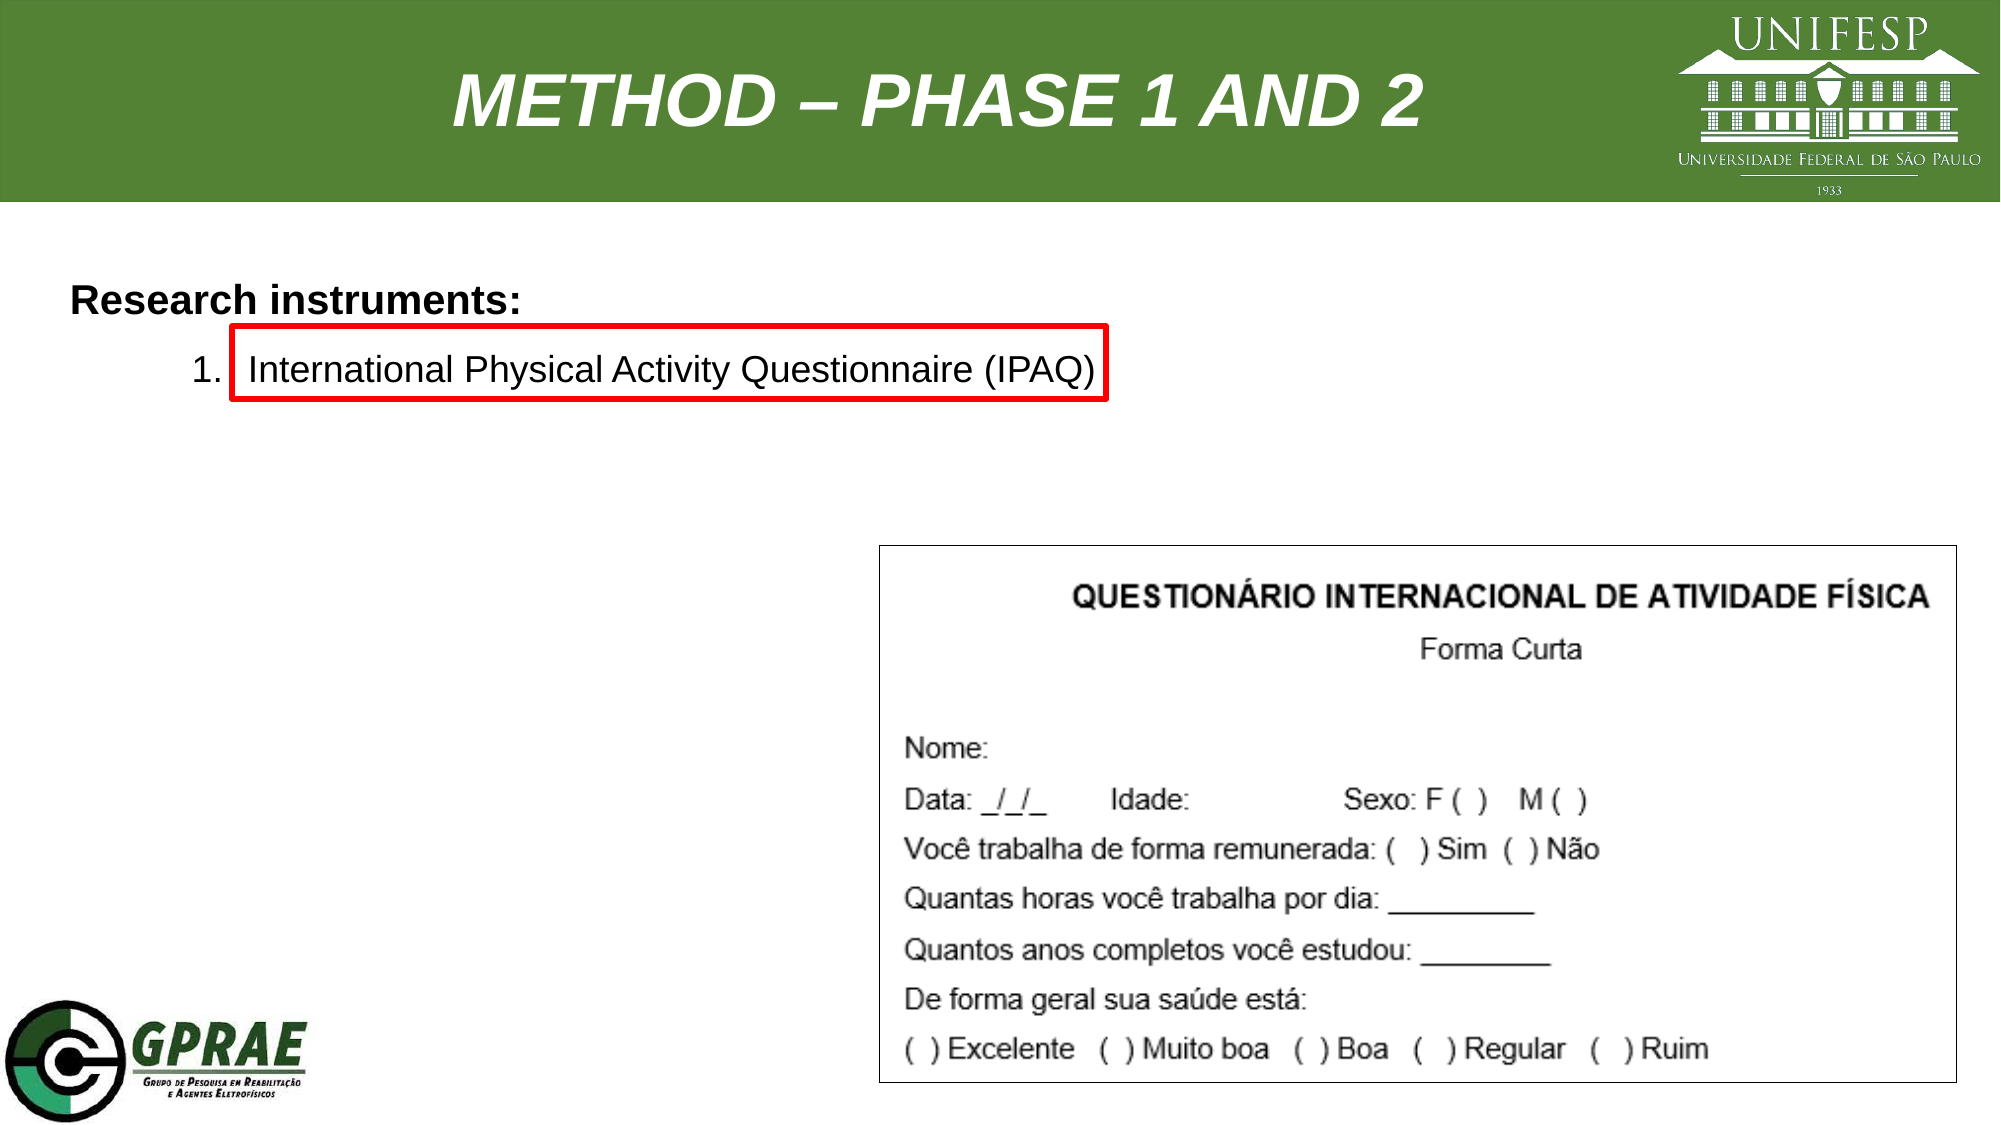

METHOD – Phase 1 and 2
Research instruments:
International Physical Activity Questionnaire (IPAQ)